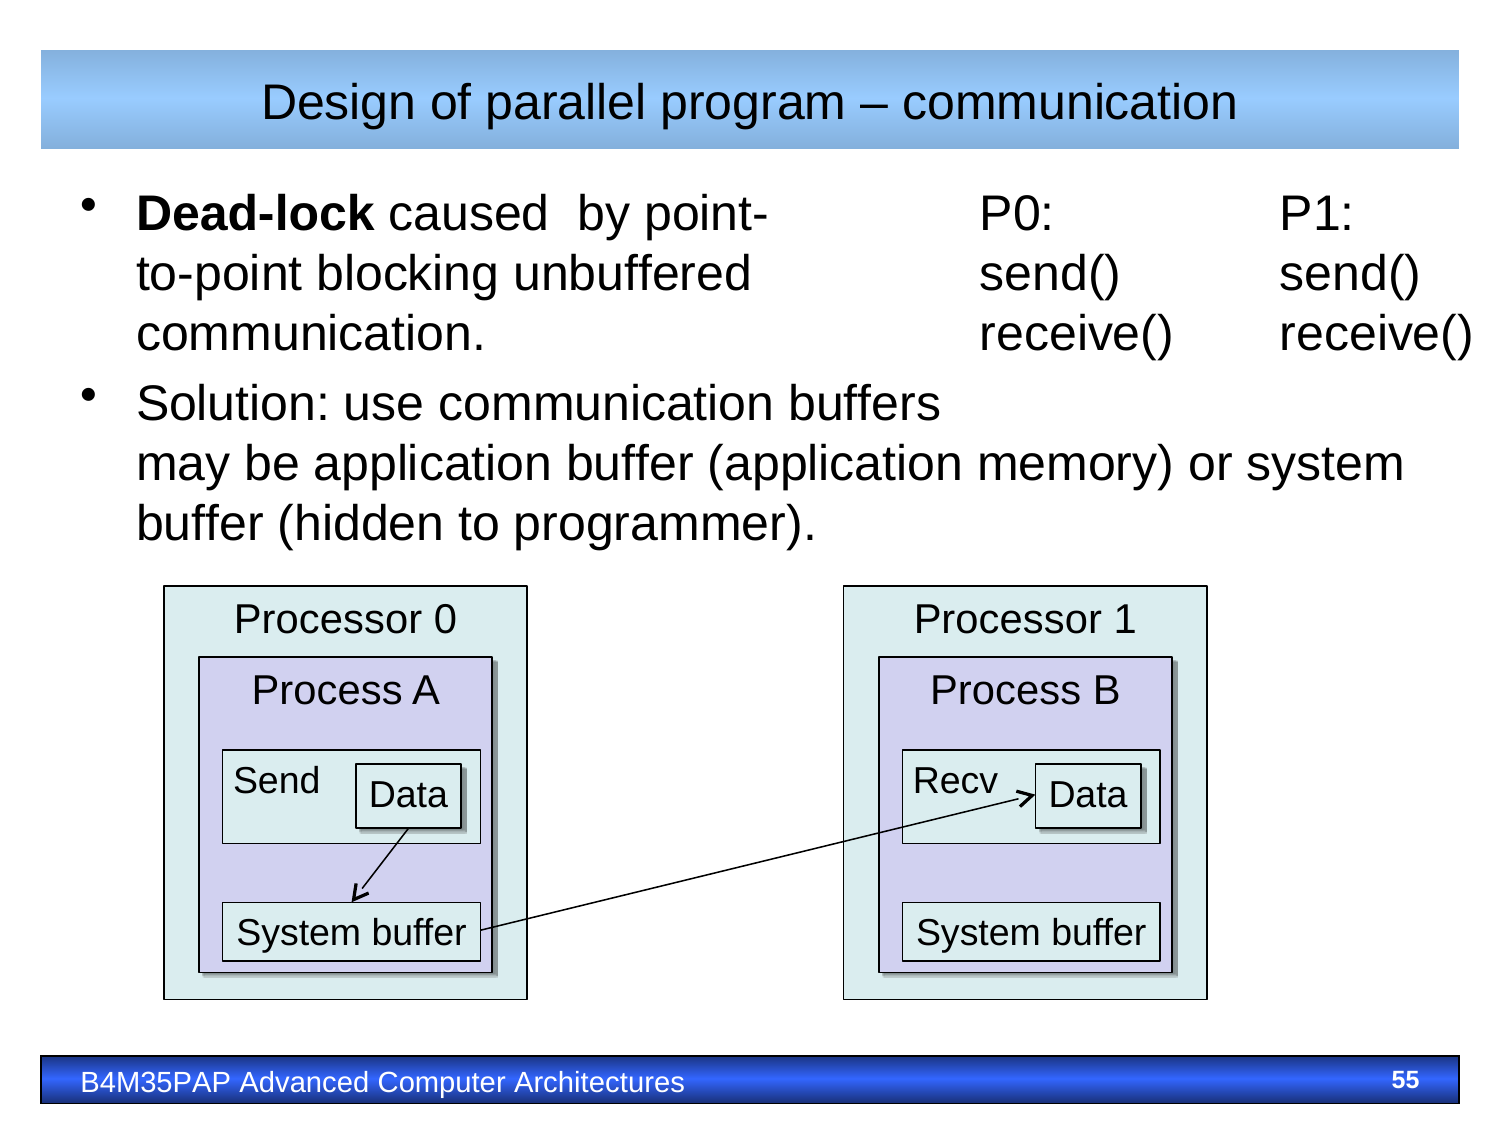

# Design of parallel program – communication
Dead-lock caused by point-		P0:		P1:
to-point blocking unbuffered		send()		send()
communication.				receive()	receive()
Solution: use communication buffers
may be application buffer (application memory) or system buffer (hidden to programmer).
Processor 0
Processor 1
Process A
Process B
 Send
 Recv
Data
Data
System buffer
System buffer